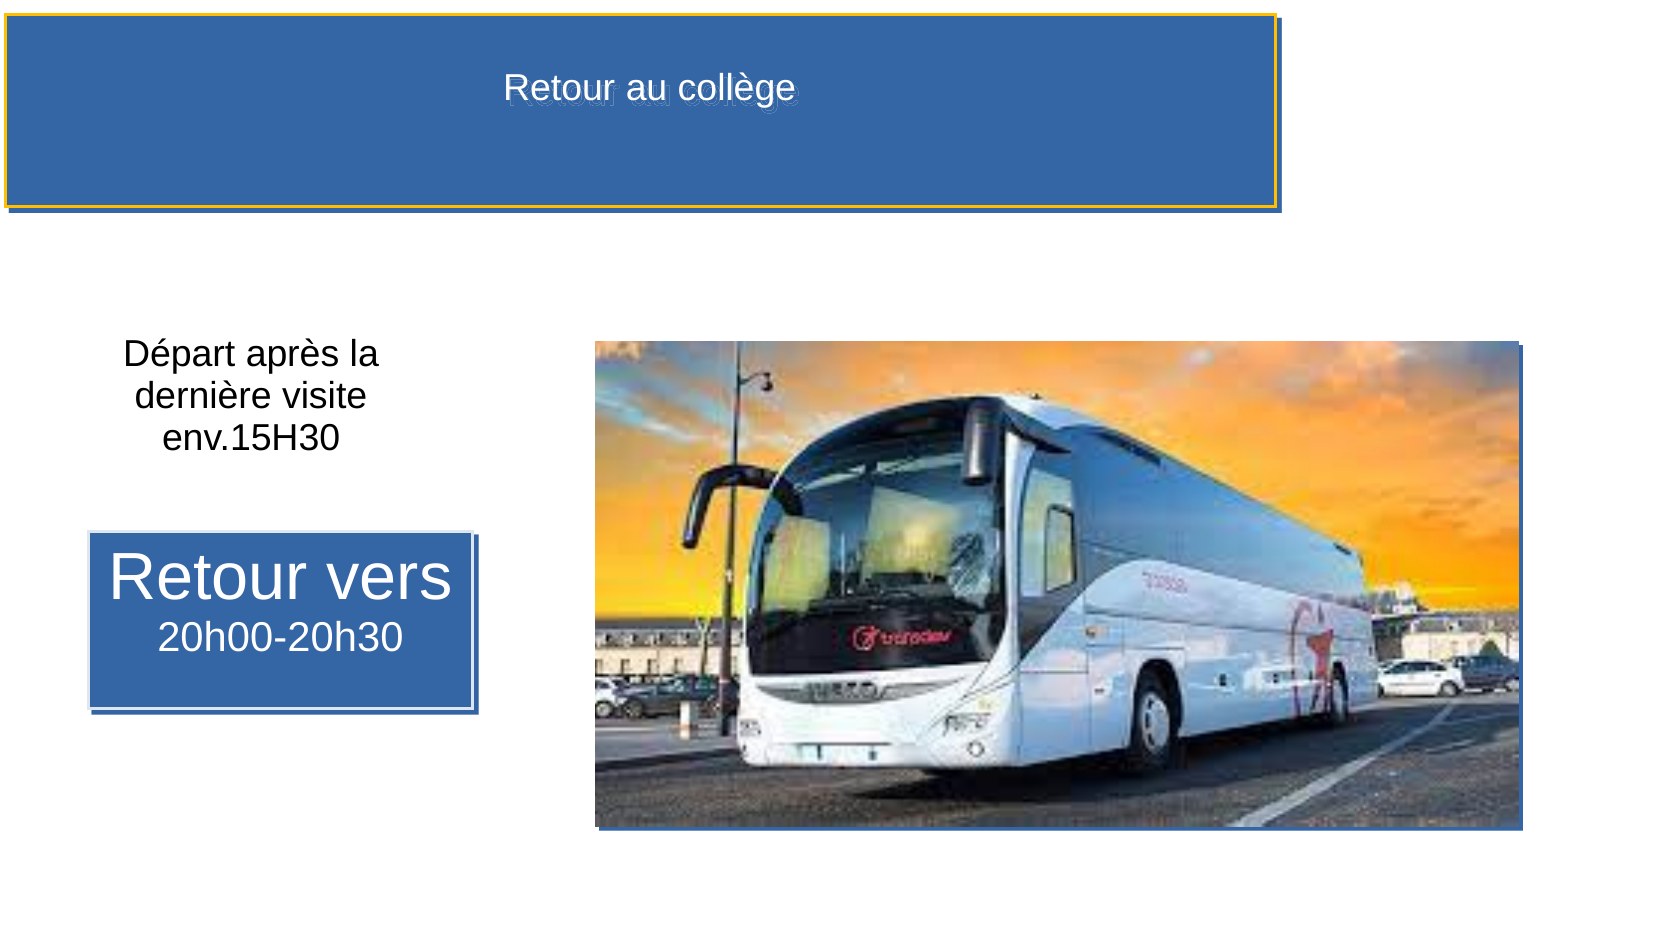

Retour au collège
Départ après la dernière visite env.15H30
Retour vers 20h00-20h30